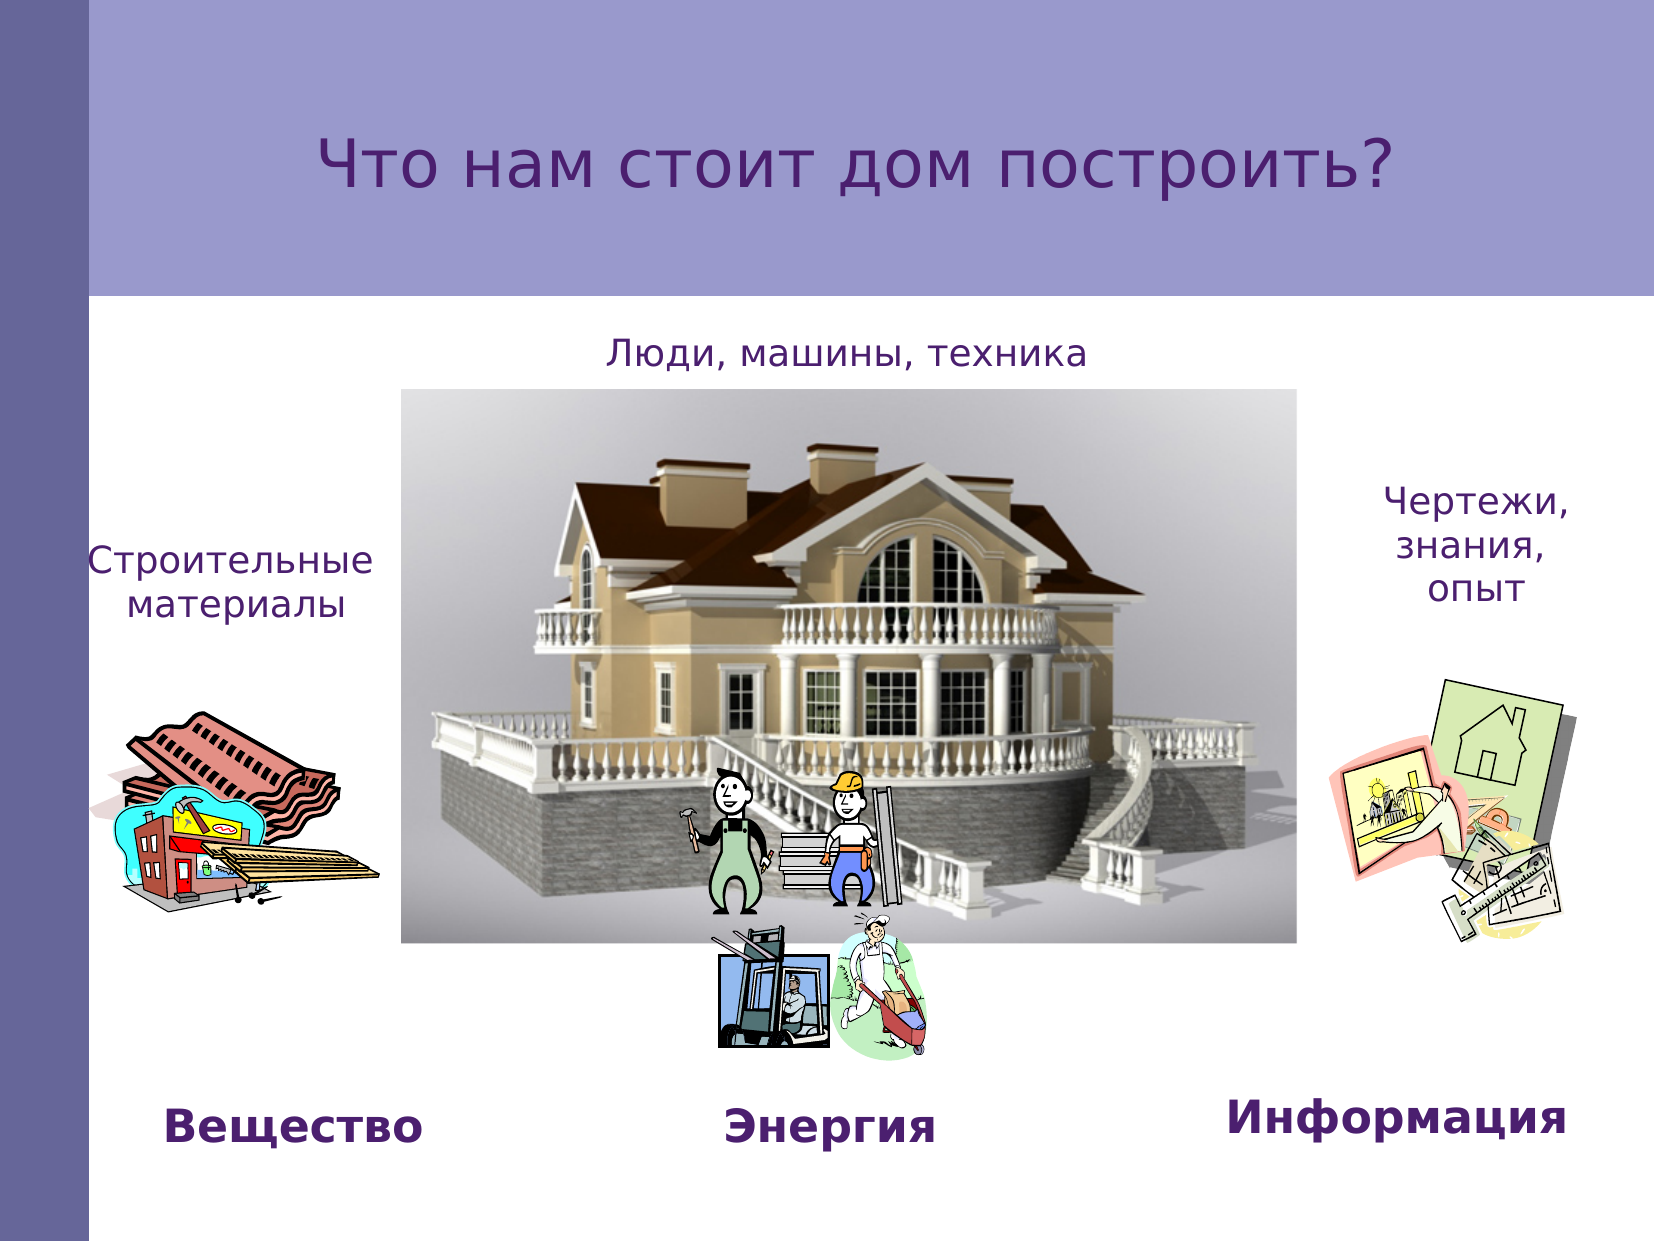

Что нам стоит дом построить?
Люди, машины, техника
Чертежи, знания,
опыт
Строительные
материалы
Информация
Вещество
Энергия